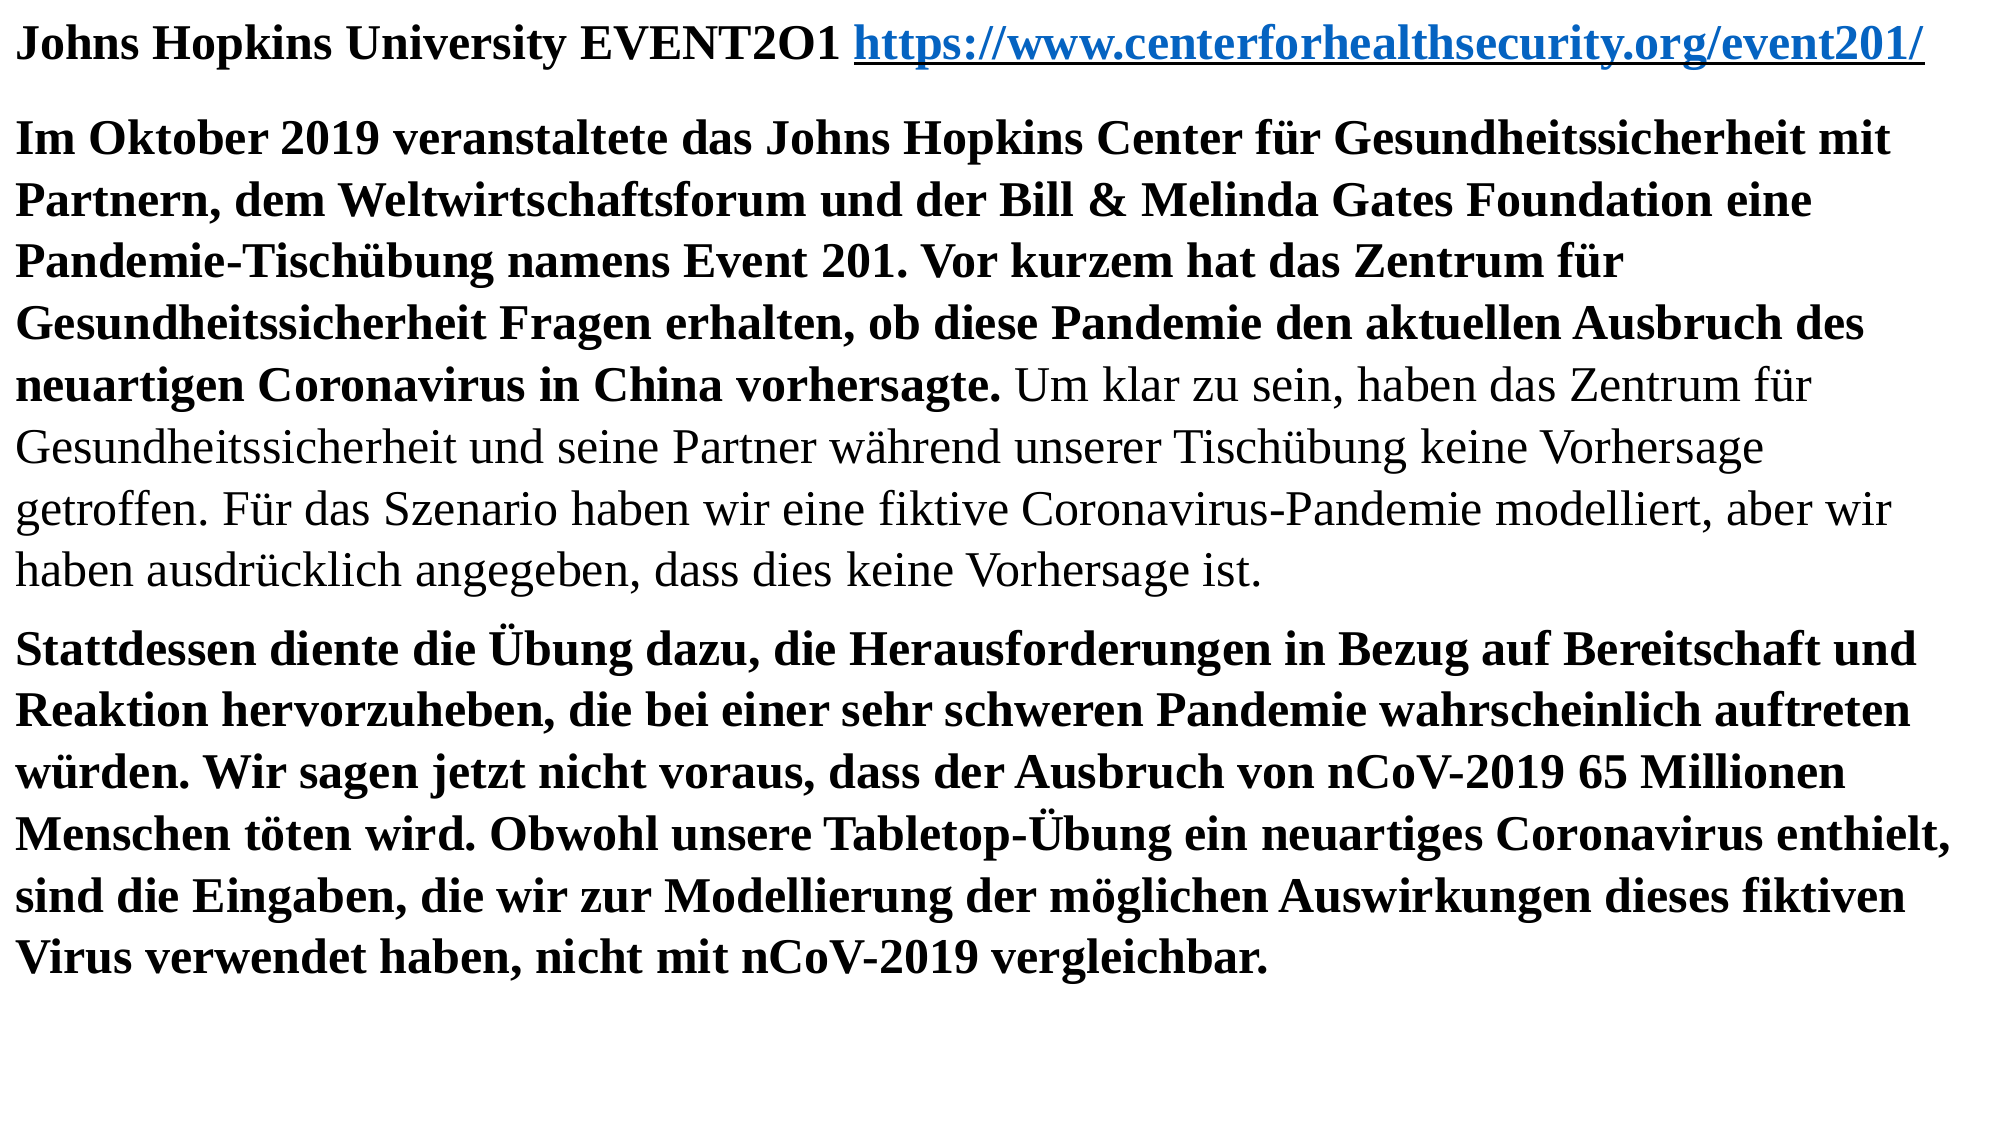

Johns Hopkins University EVENT2O1 https://www.centerforhealthsecurity.org/event201/
Im Oktober 2019 veranstaltete das Johns Hopkins Center für Gesundheitssicherheit mit Partnern, dem Weltwirtschaftsforum und der Bill & Melinda Gates Foundation eine Pandemie-Tischübung namens Event 201. Vor kurzem hat das Zentrum für Gesundheitssicherheit Fragen erhalten, ob diese Pandemie den aktuellen Ausbruch des neuartigen Coronavirus in China vorhersagte. Um klar zu sein, haben das Zentrum für Gesundheitssicherheit und seine Partner während unserer Tischübung keine Vorhersage getroffen. Für das Szenario haben wir eine fiktive Coronavirus-Pandemie modelliert, aber wir haben ausdrücklich angegeben, dass dies keine Vorhersage ist.
Stattdessen diente die Übung dazu, die Herausforderungen in Bezug auf Bereitschaft und Reaktion hervorzuheben, die bei einer sehr schweren Pandemie wahrscheinlich auftreten würden. Wir sagen jetzt nicht voraus, dass der Ausbruch von nCoV-2019 65 Millionen Menschen töten wird. Obwohl unsere Tabletop-Übung ein neuartiges Coronavirus enthielt, sind die Eingaben, die wir zur Modellierung der möglichen Auswirkungen dieses fiktiven Virus verwendet haben, nicht mit nCoV-2019 vergleichbar.